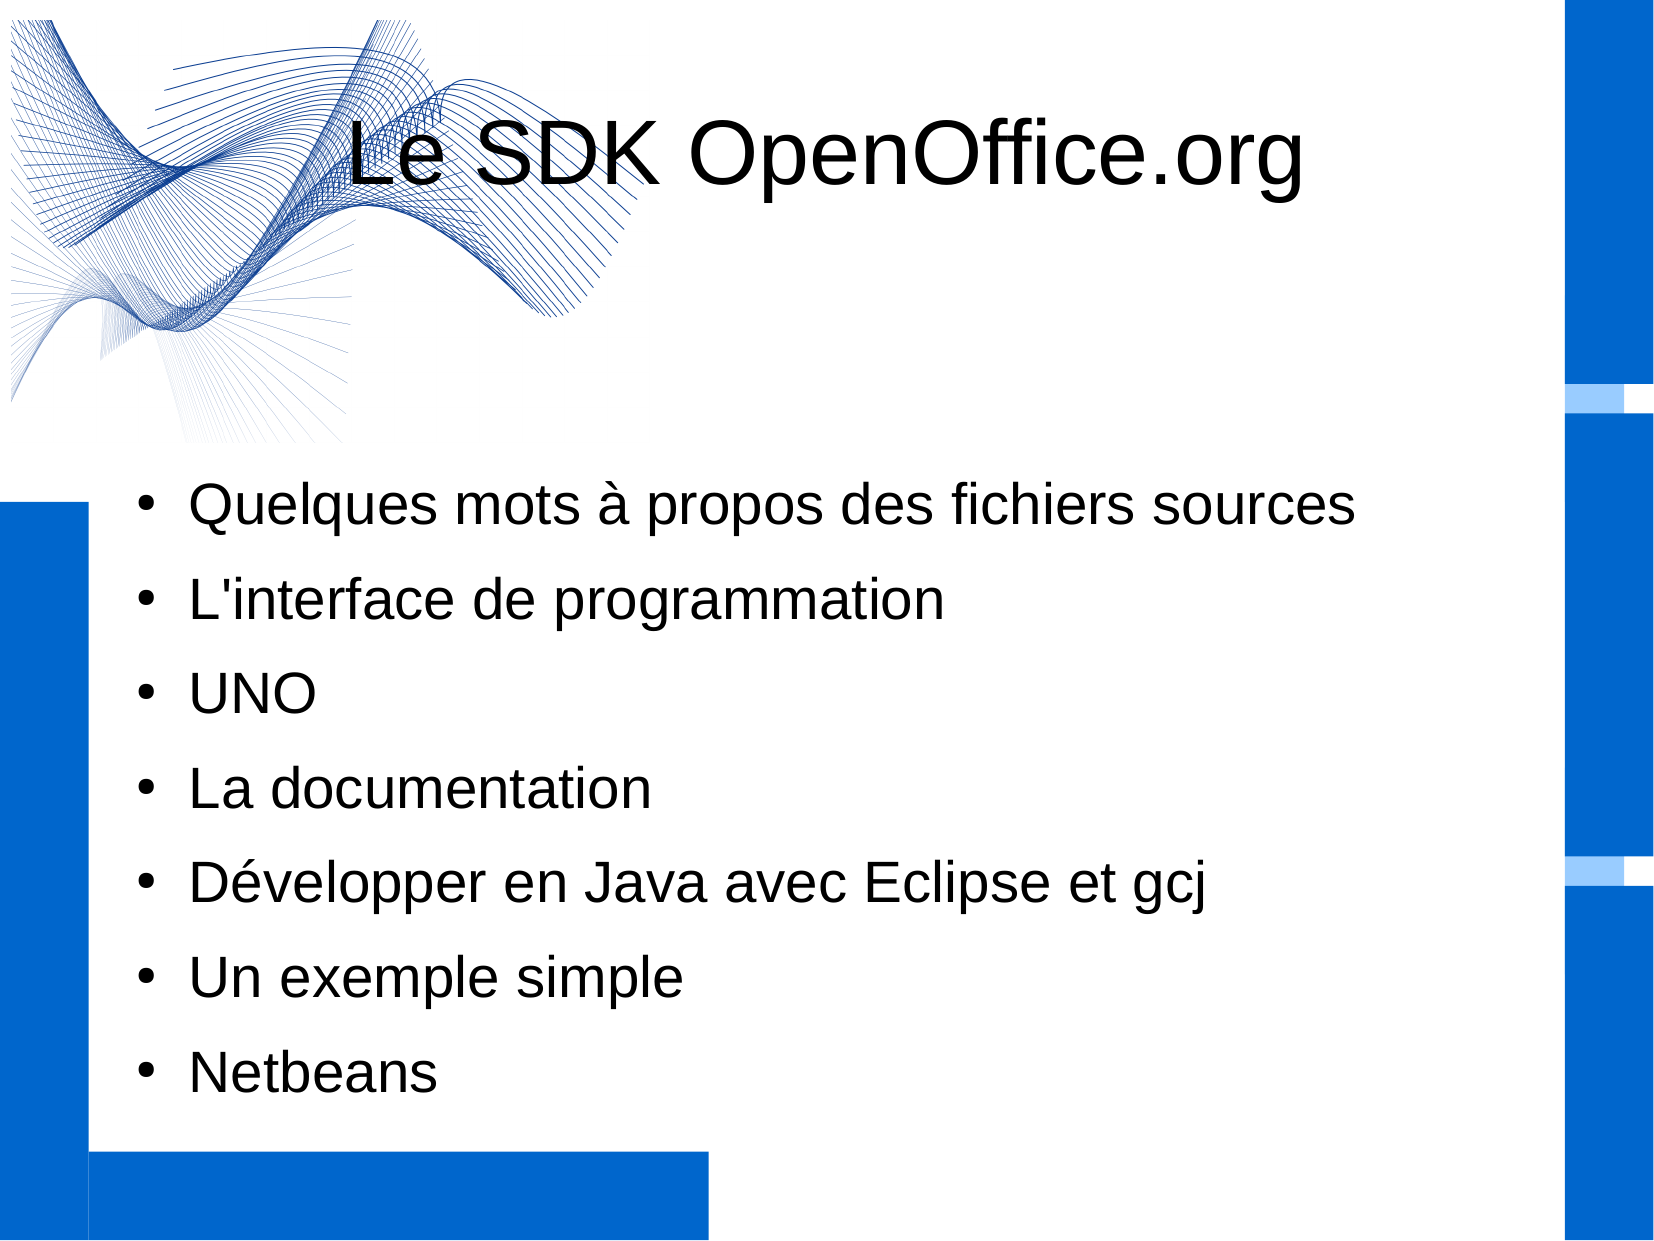

# Le SDK OpenOffice.org
Quelques mots à propos des fichiers sources
L'interface de programmation
UNO
La documentation
Développer en Java avec Eclipse et gcj
Un exemple simple
Netbeans